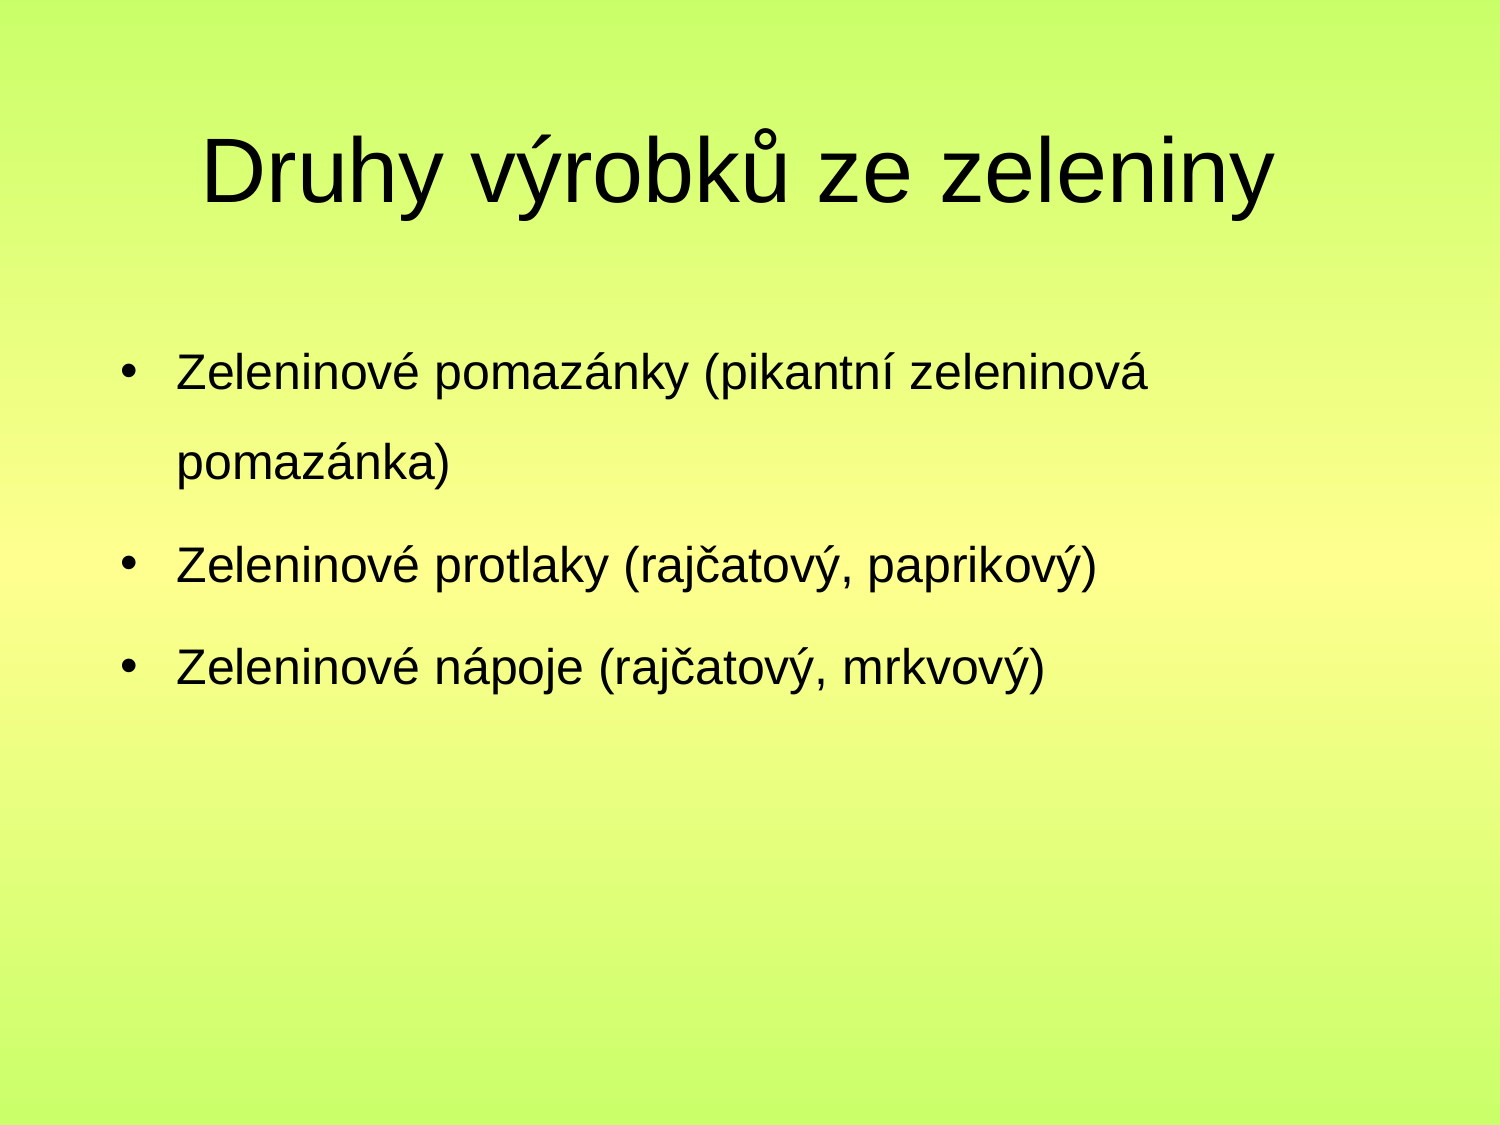

# Druhy výrobků ze zeleniny
Zeleninové pomazánky (pikantní zeleninová pomazánka)
Zeleninové protlaky (rajčatový, paprikový)
Zeleninové nápoje (rajčatový, mrkvový)